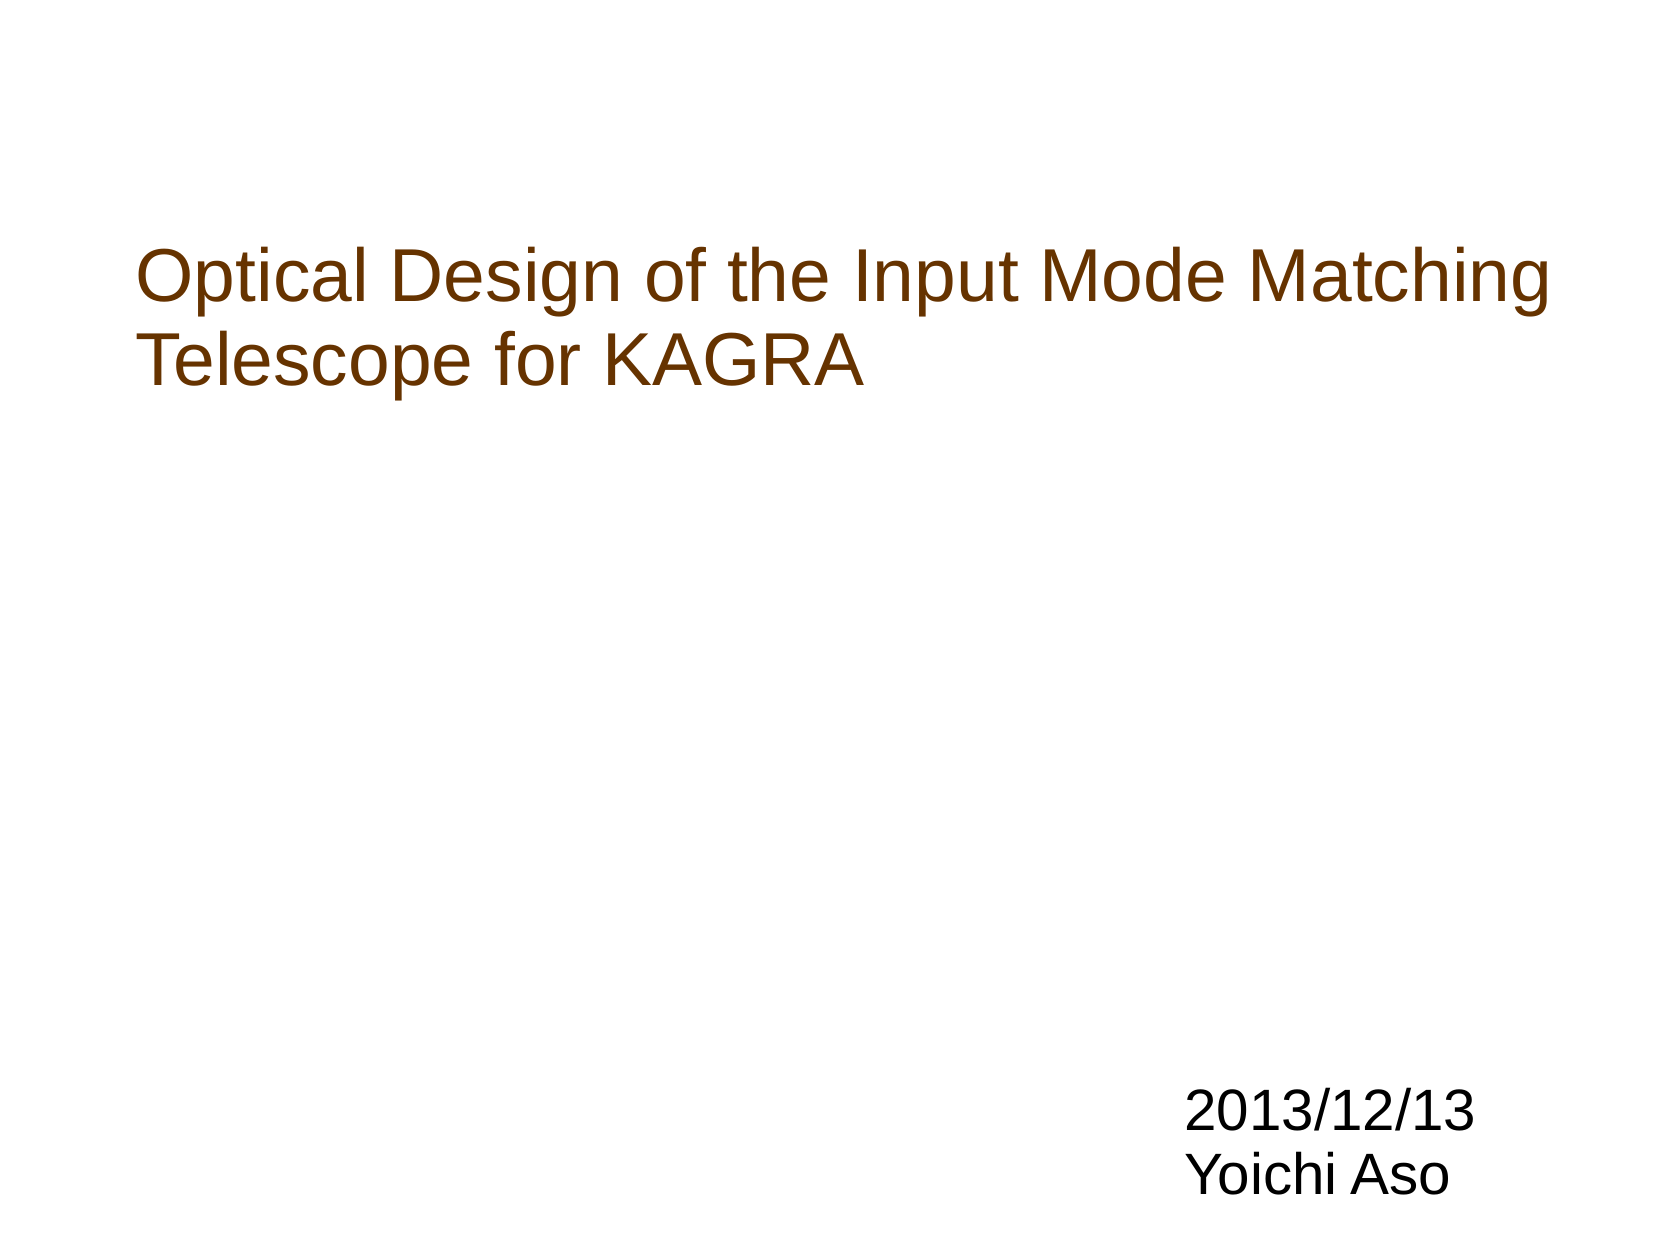

Optical Design of the Input Mode Matching
Telescope for KAGRA
2013/12/13
Yoichi Aso